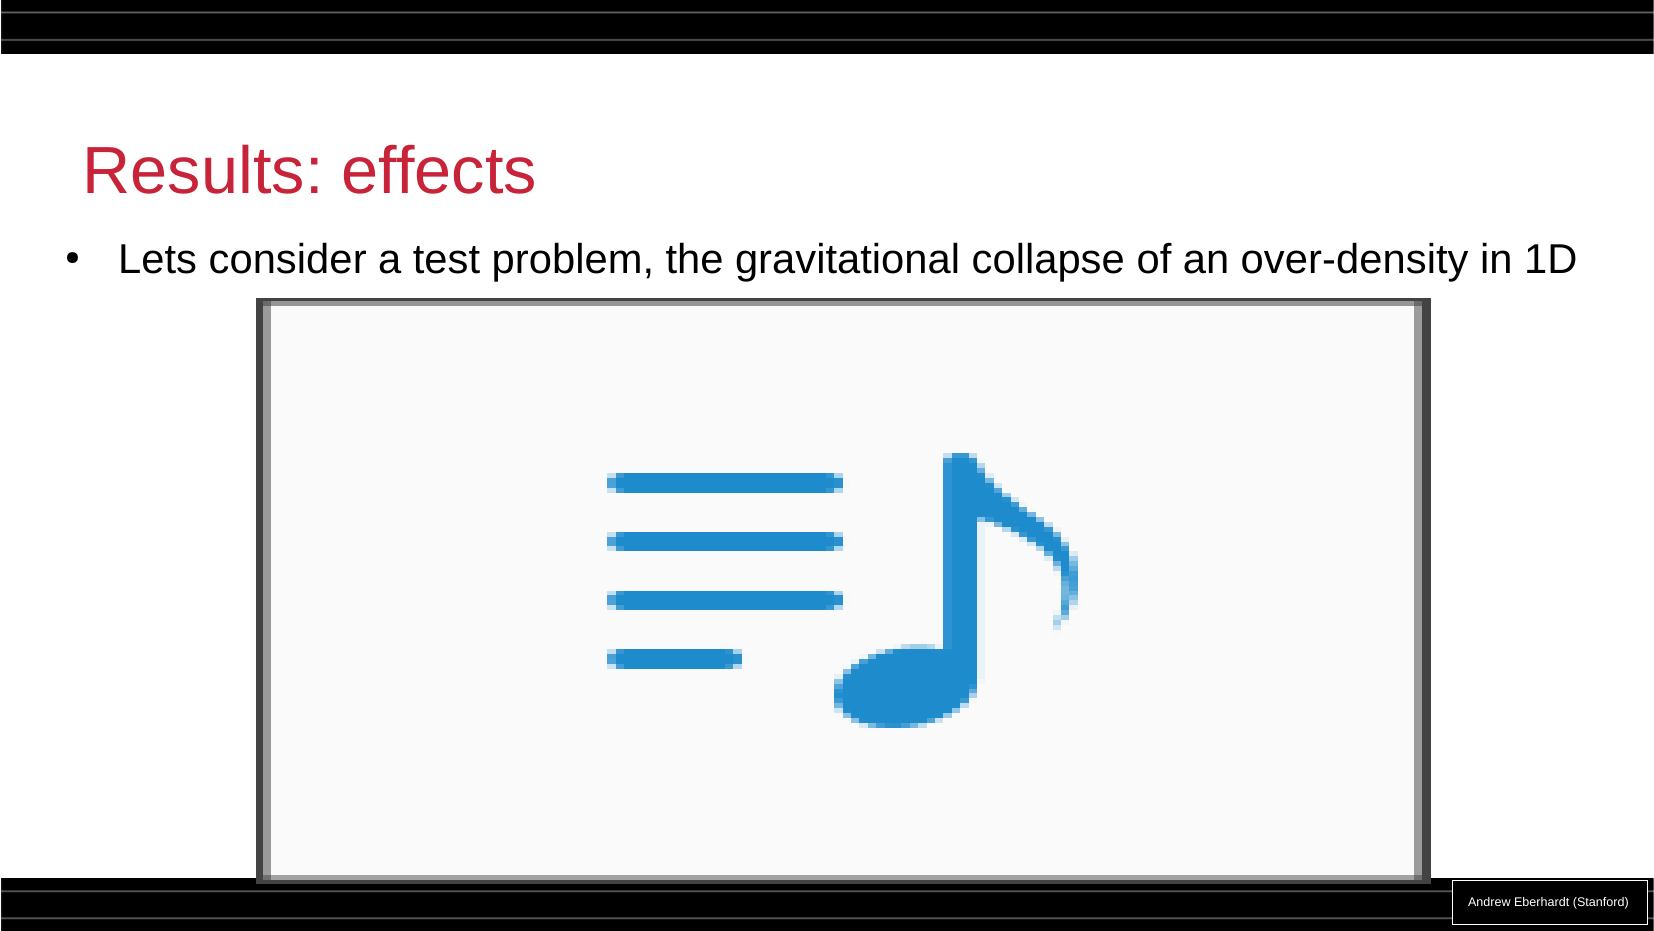

# Results: effects
Lets consider a test problem, the gravitational collapse of an over-density in 1D
Andrew Eberhardt (Stanford)